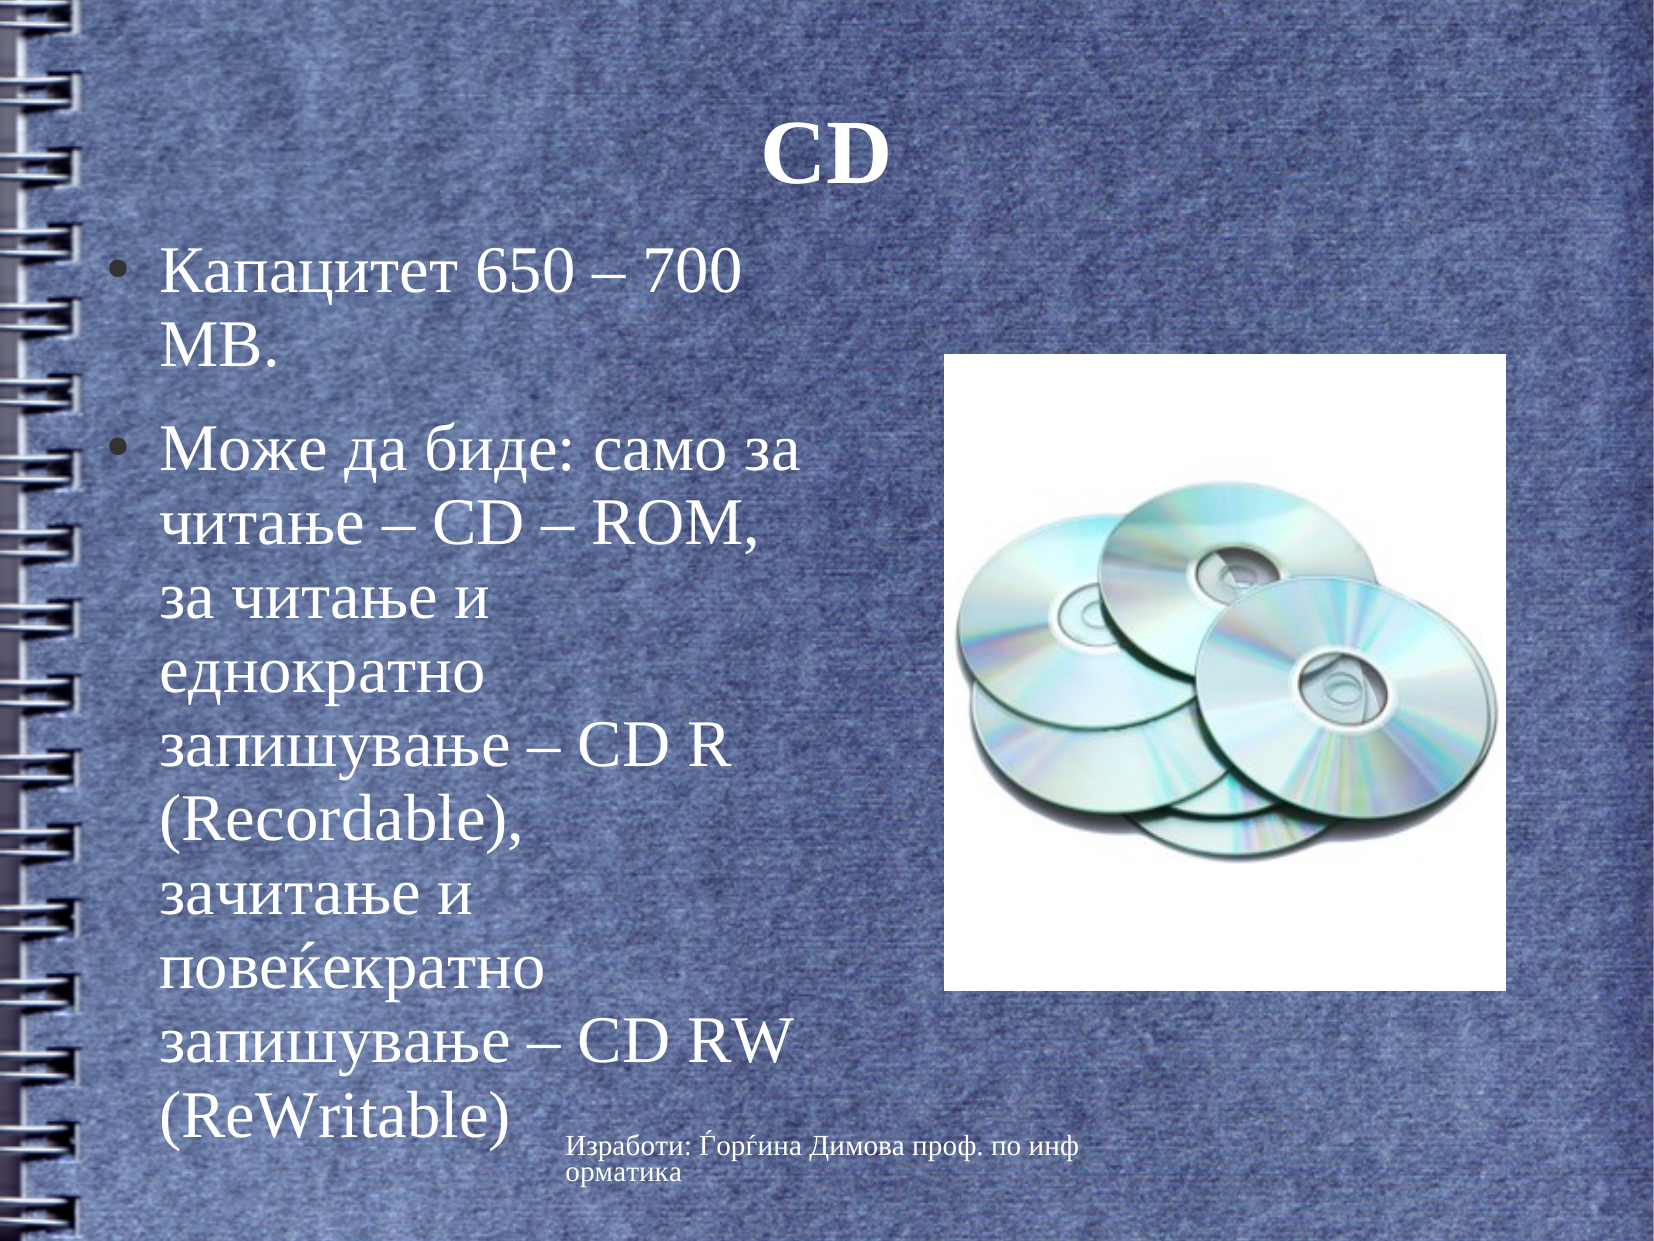

# CD
Капацитет 650 – 700 MB.
Може да биде: само за читање – CD – ROM, за читање и еднократно запишување – CD R (Recordable), зачитање и повеќекратно запишување – CD RW (ReWritable)
Изработи: Ѓорѓина Димова проф. по информатика